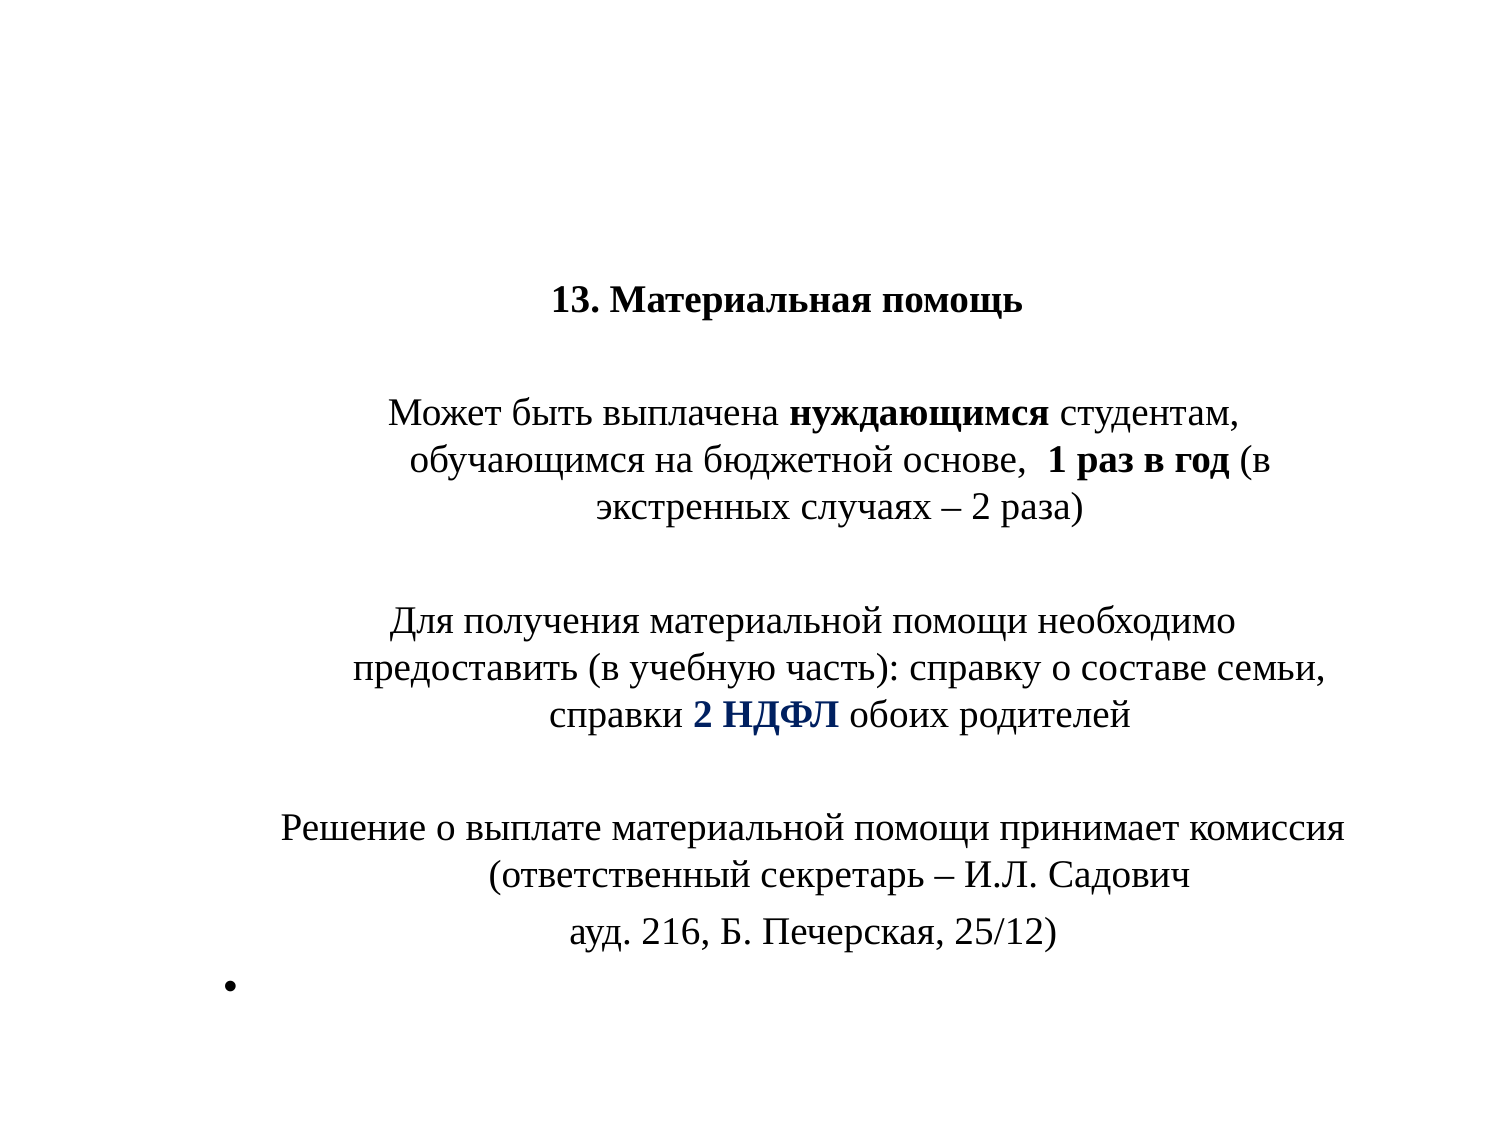

# Особенности обучения
13. Материальная помощь
Может быть выплачена нуждающимся студентам, обучающимся на бюджетной основе, 1 раз в год (в экстренных случаях – 2 раза)
Для получения материальной помощи необходимо предоставить (в учебную часть): справку о составе семьи, справки 2 НДФЛ обоих родителей
Решение о выплате материальной помощи принимает комиссия (ответственный секретарь – И.Л. Садович
ауд. 216, Б. Печерская, 25/12)